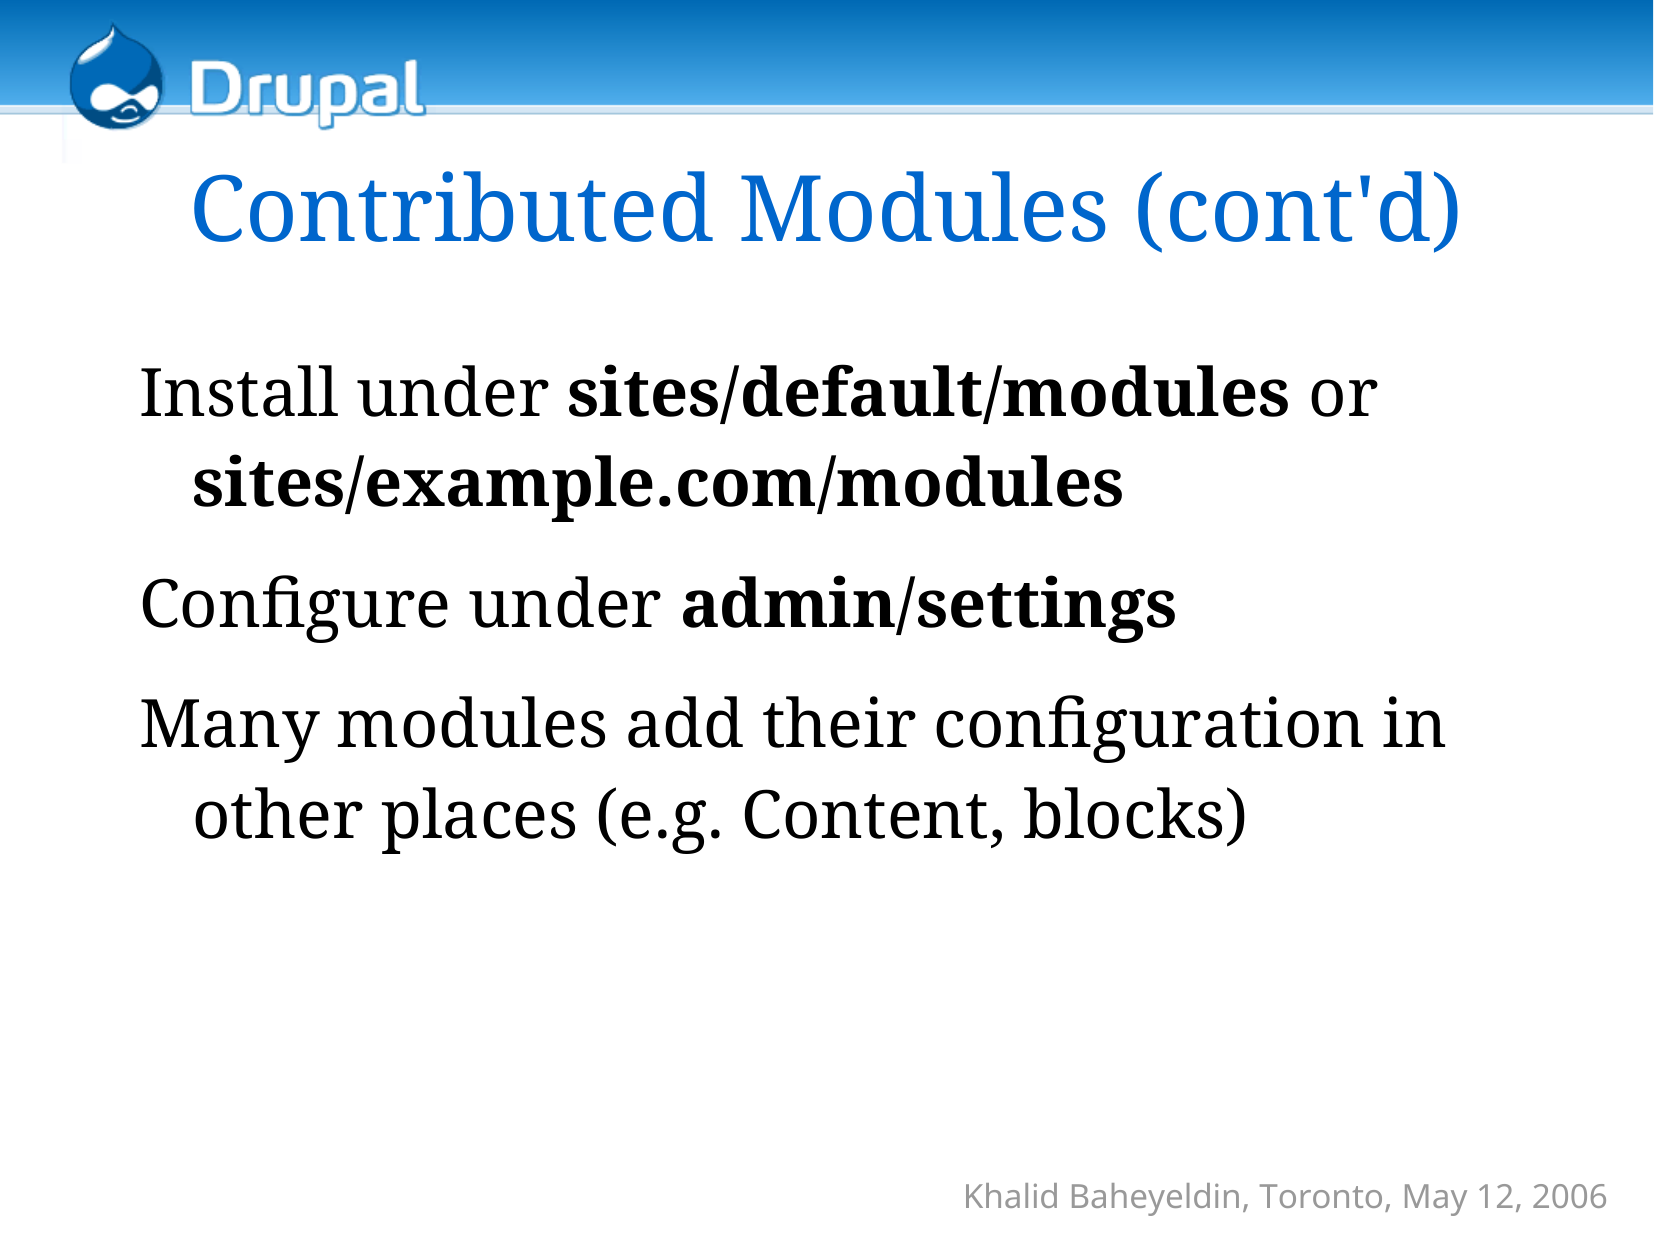

# Contributed Modules (cont'd)
Install under sites/default/modules or sites/example.com/modules
Configure under admin/settings
Many modules add their configuration in other places (e.g. Content, blocks)